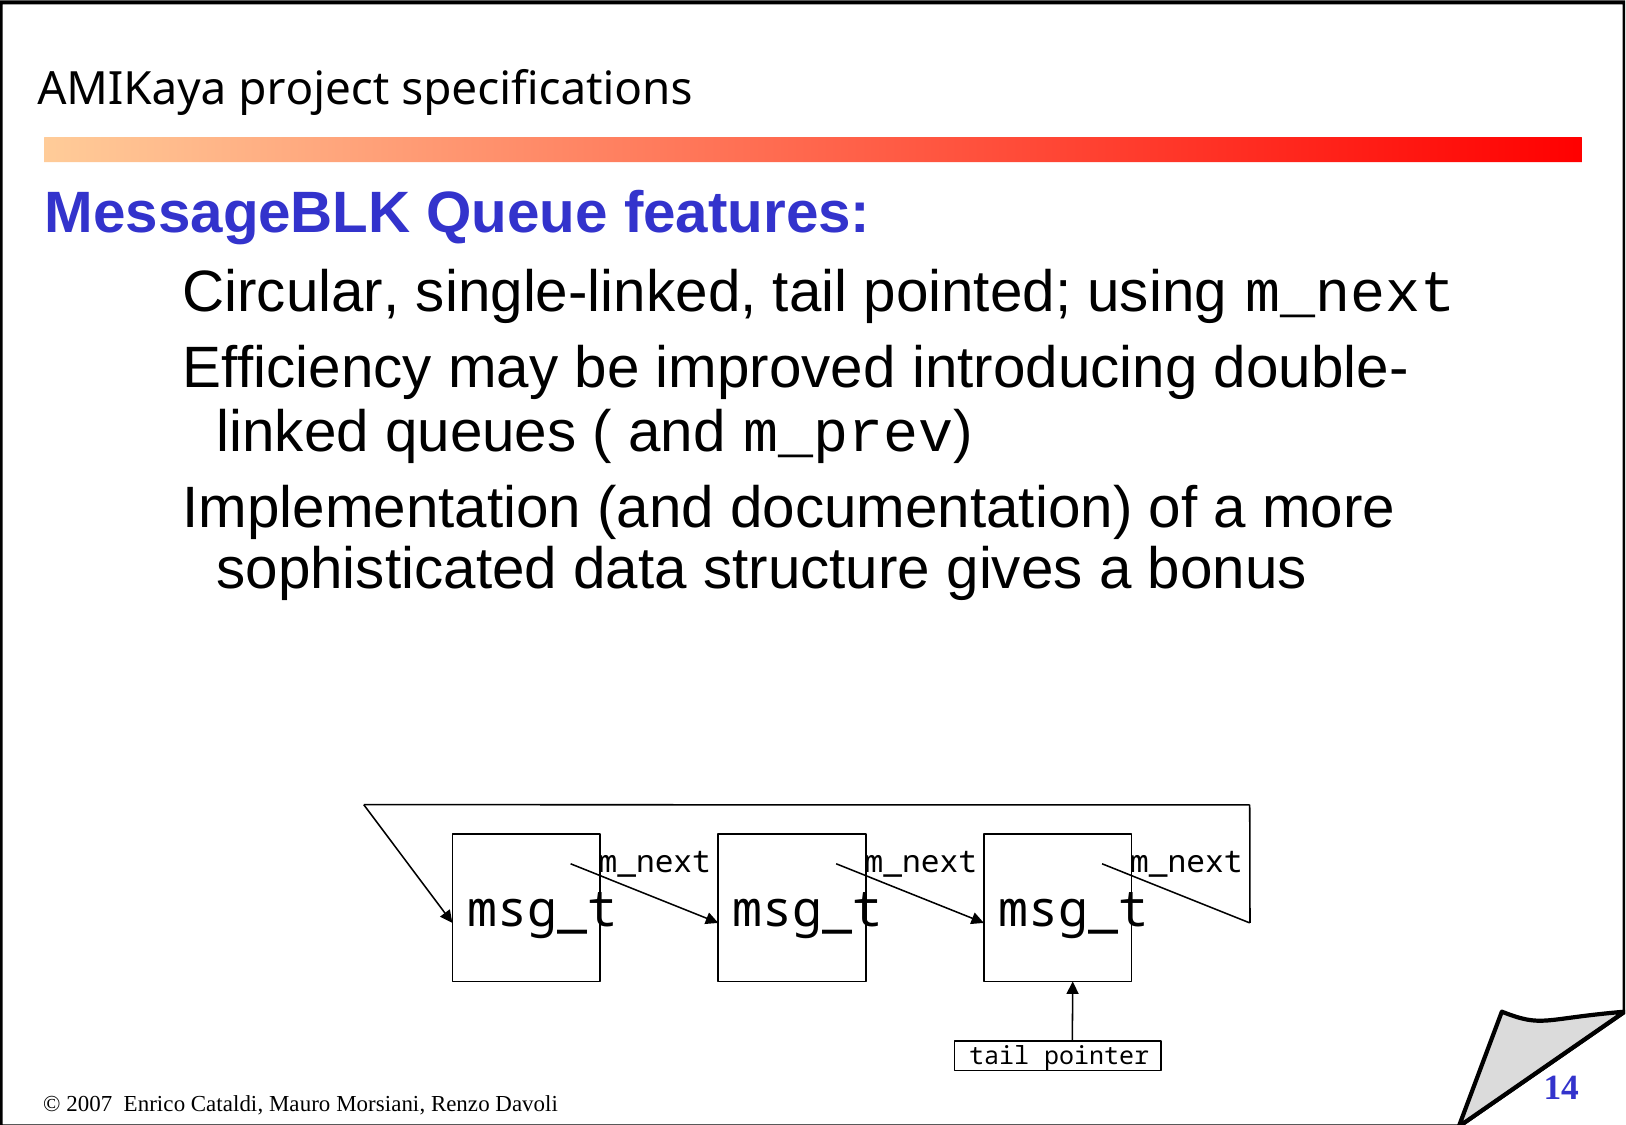

# AMIKaya project specifications
MessageBLK Queue features:
Circular, single-linked, tail pointed; using m_next
Efficiency may be improved introducing double-linked queues ( and m_prev)
Implementation (and documentation) of a more sophisticated data structure gives a bonus
msg_t
msg_t
msg_t
m_next
m_next
m_next
tail pointer